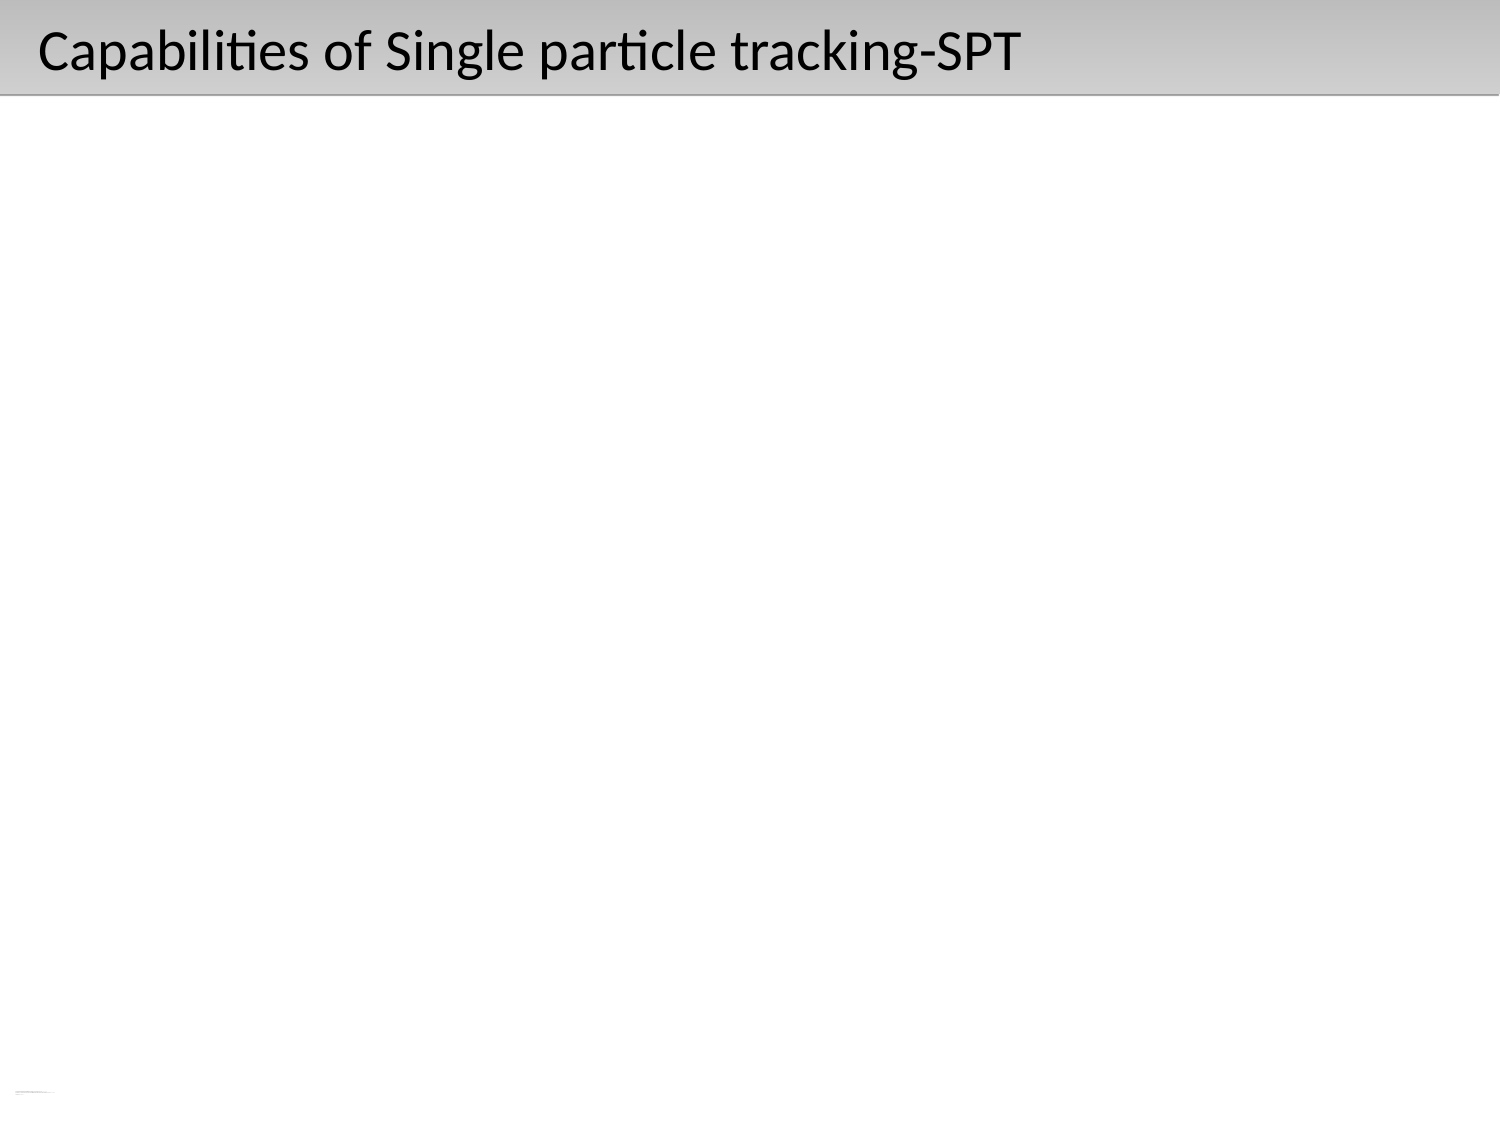

# Capabilities of Single particle tracking-SPT
The spatial resolution is approximately two orders of magnitude higher than FRAP, so that with sufficient time resolution motion in small domains can be characterized.
The time resolution is similar to FRAP, so the minimum detectable diffusion coefficient is lowered by approximately two orders of magnitude.
FRAP averages over hundreds or thousands of diffusing molecules, but SPT measures individual trajectories. Thus, different subpopulations indistinguishable by FRAP can be resolved.
SPT provides the ultimate specificity in measurement of motion of membrane components, particularly if the individual particle tracked could be characterized in terms of, for example, its phosphorylation state.
How do individual molecules move in the cell?